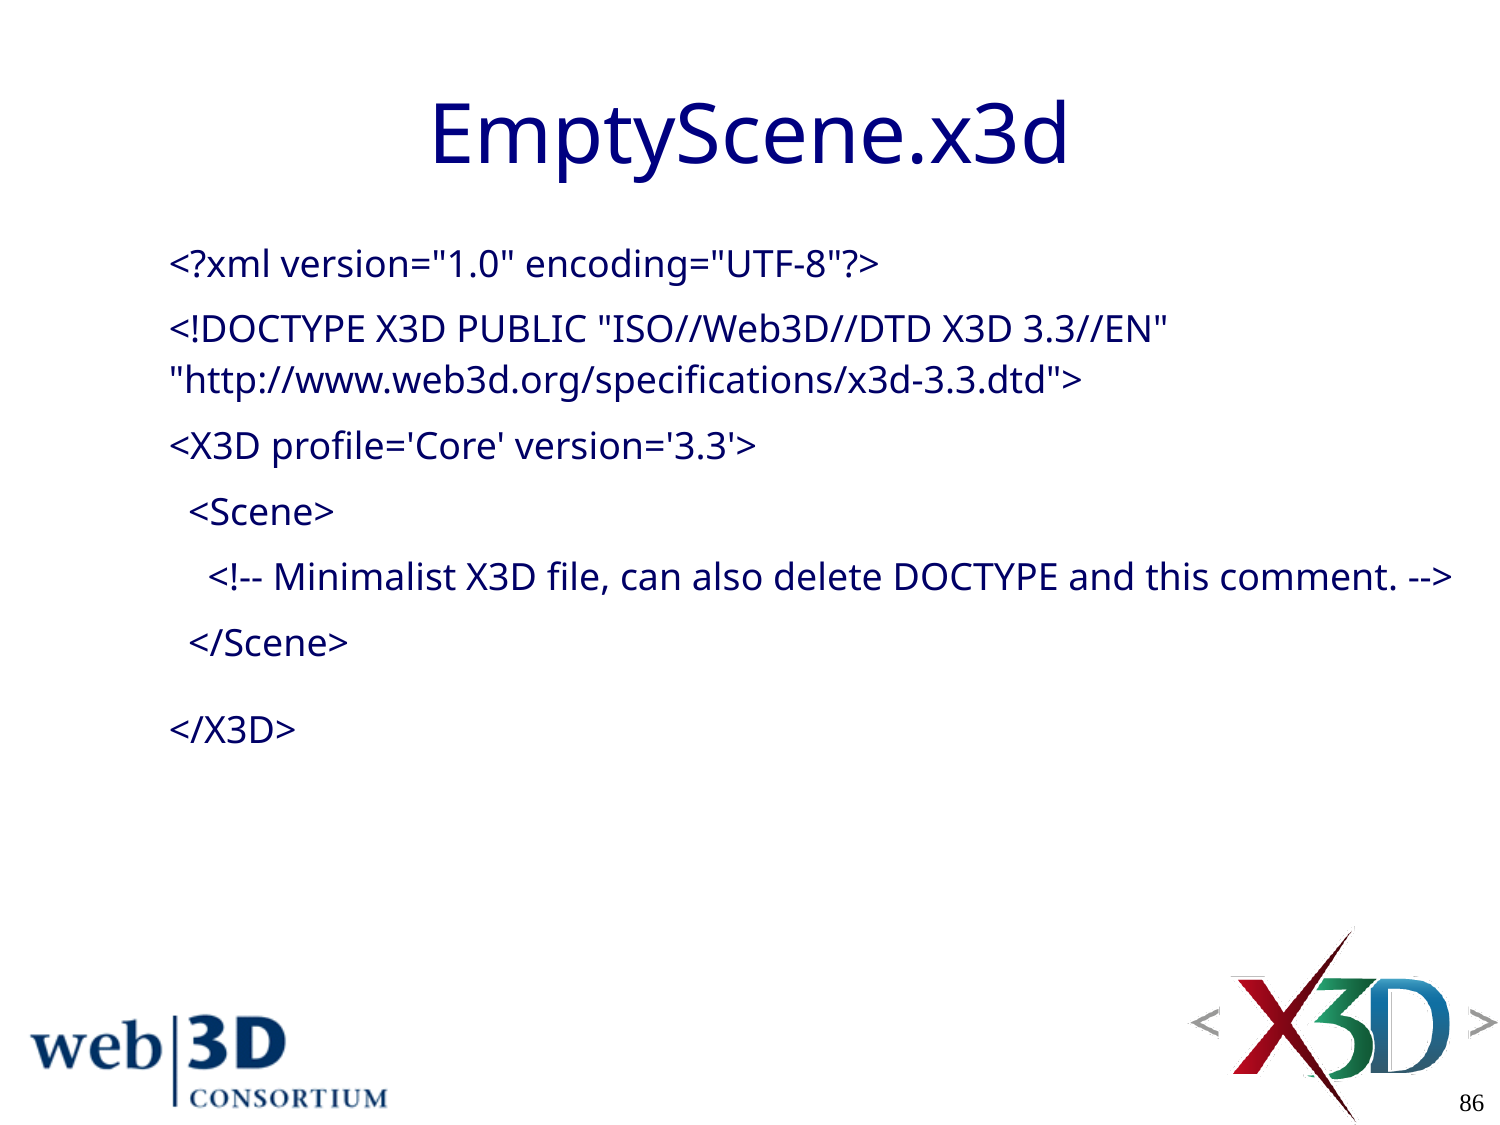

# EmptyScene.x3d
<?xml version="1.0" encoding="UTF-8"?>
<!DOCTYPE X3D PUBLIC "ISO//Web3D//DTD X3D 3.3//EN" "http://www.web3d.org/specifications/x3d-3.3.dtd">
<X3D profile='Core' version='3.3'>
 <Scene>
 <!-- Minimalist X3D file, can also delete DOCTYPE and this comment. -->
 </Scene>
</X3D>